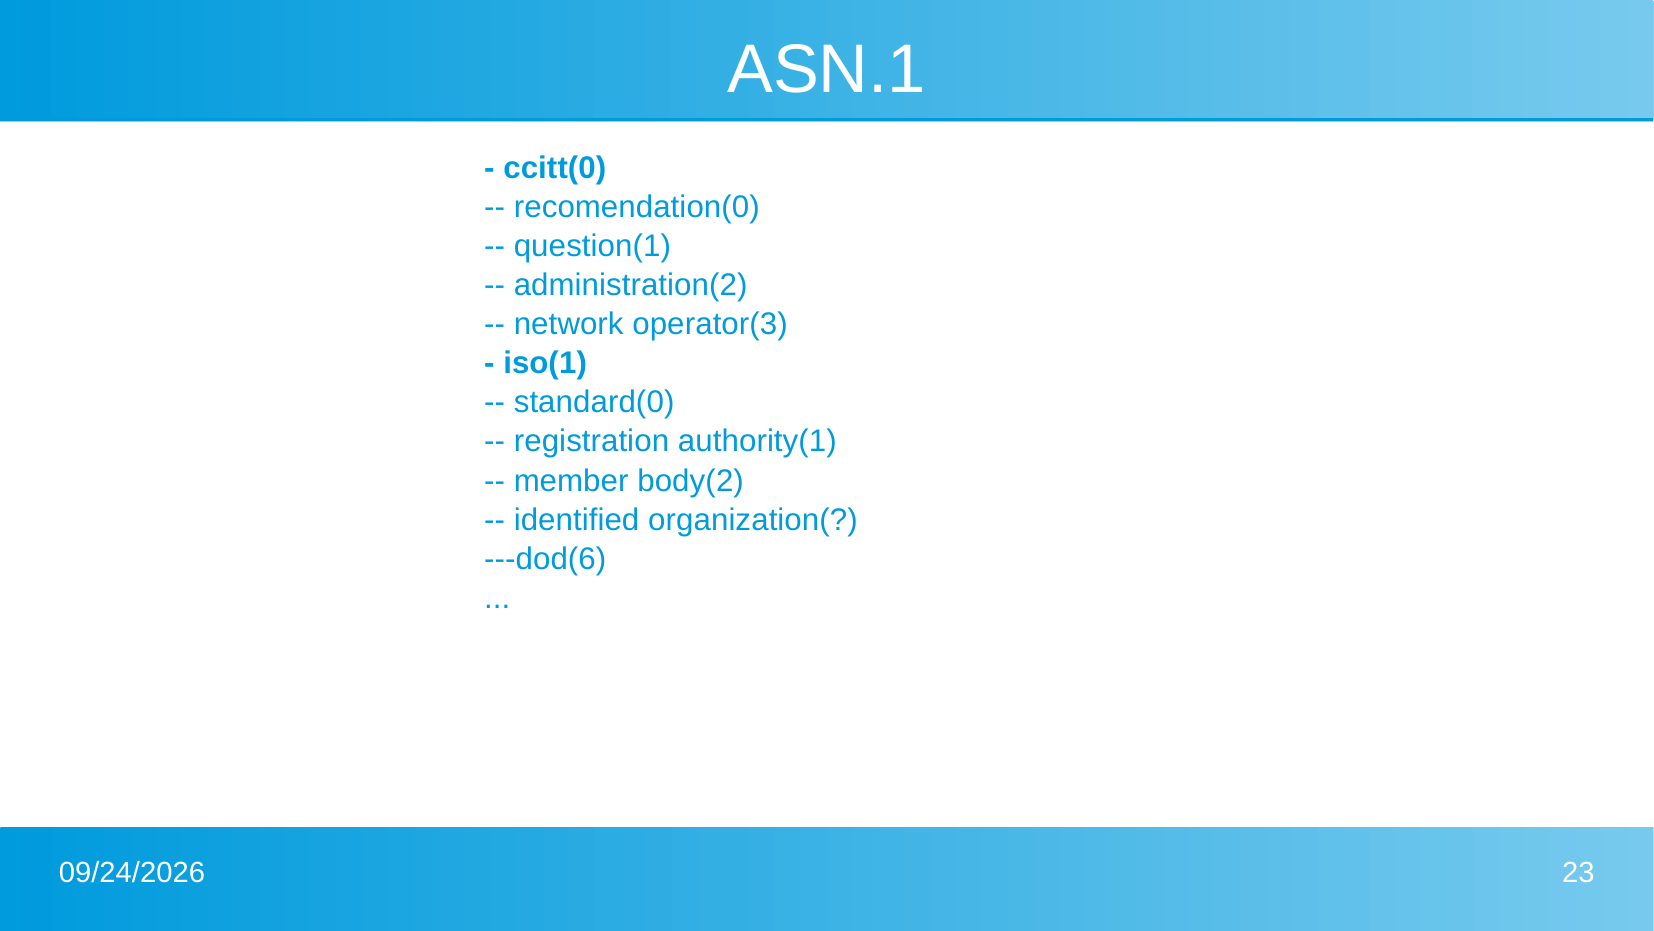

# ASN.1
- ccitt(0)
-- recomendation(0)
-- question(1)
-- administration(2)
-- network operator(3)
- iso(1)
-- standard(0)
-- registration authority(1)
-- member body(2)
-- identified organization(?)
---dod(6)
...
23